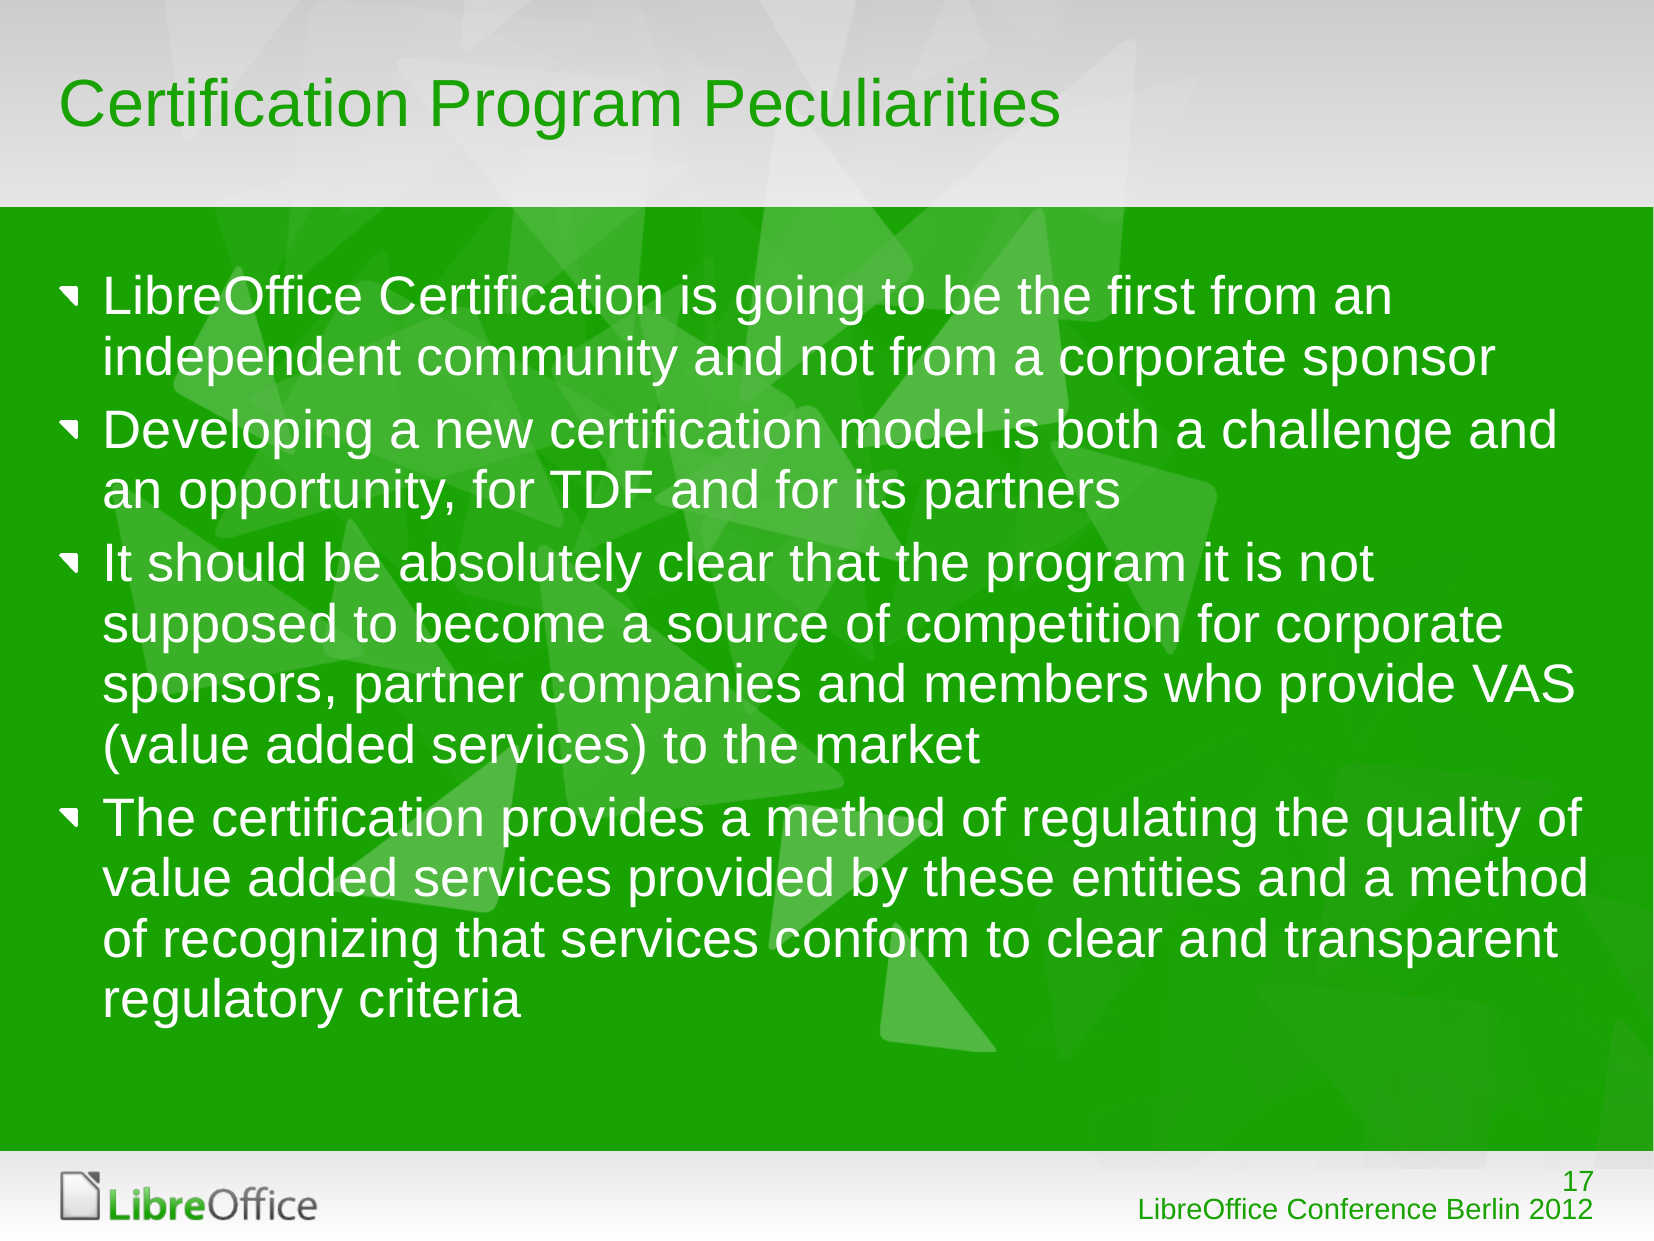

# Certification Program Peculiarities
LibreOffice Certification is going to be the first from an independent community and not from a corporate sponsor
Developing a new certification model is both a challenge and an opportunity, for TDF and for its partners
It should be absolutely clear that the program it is not supposed to become a source of competition for corporate sponsors, partner companies and members who provide VAS (value added services) to the market
The certification provides a method of regulating the quality of value added services provided by these entities and a method of recognizing that services conform to clear and transparent regulatory criteria
17
LibreOffice Conference Berlin 2012